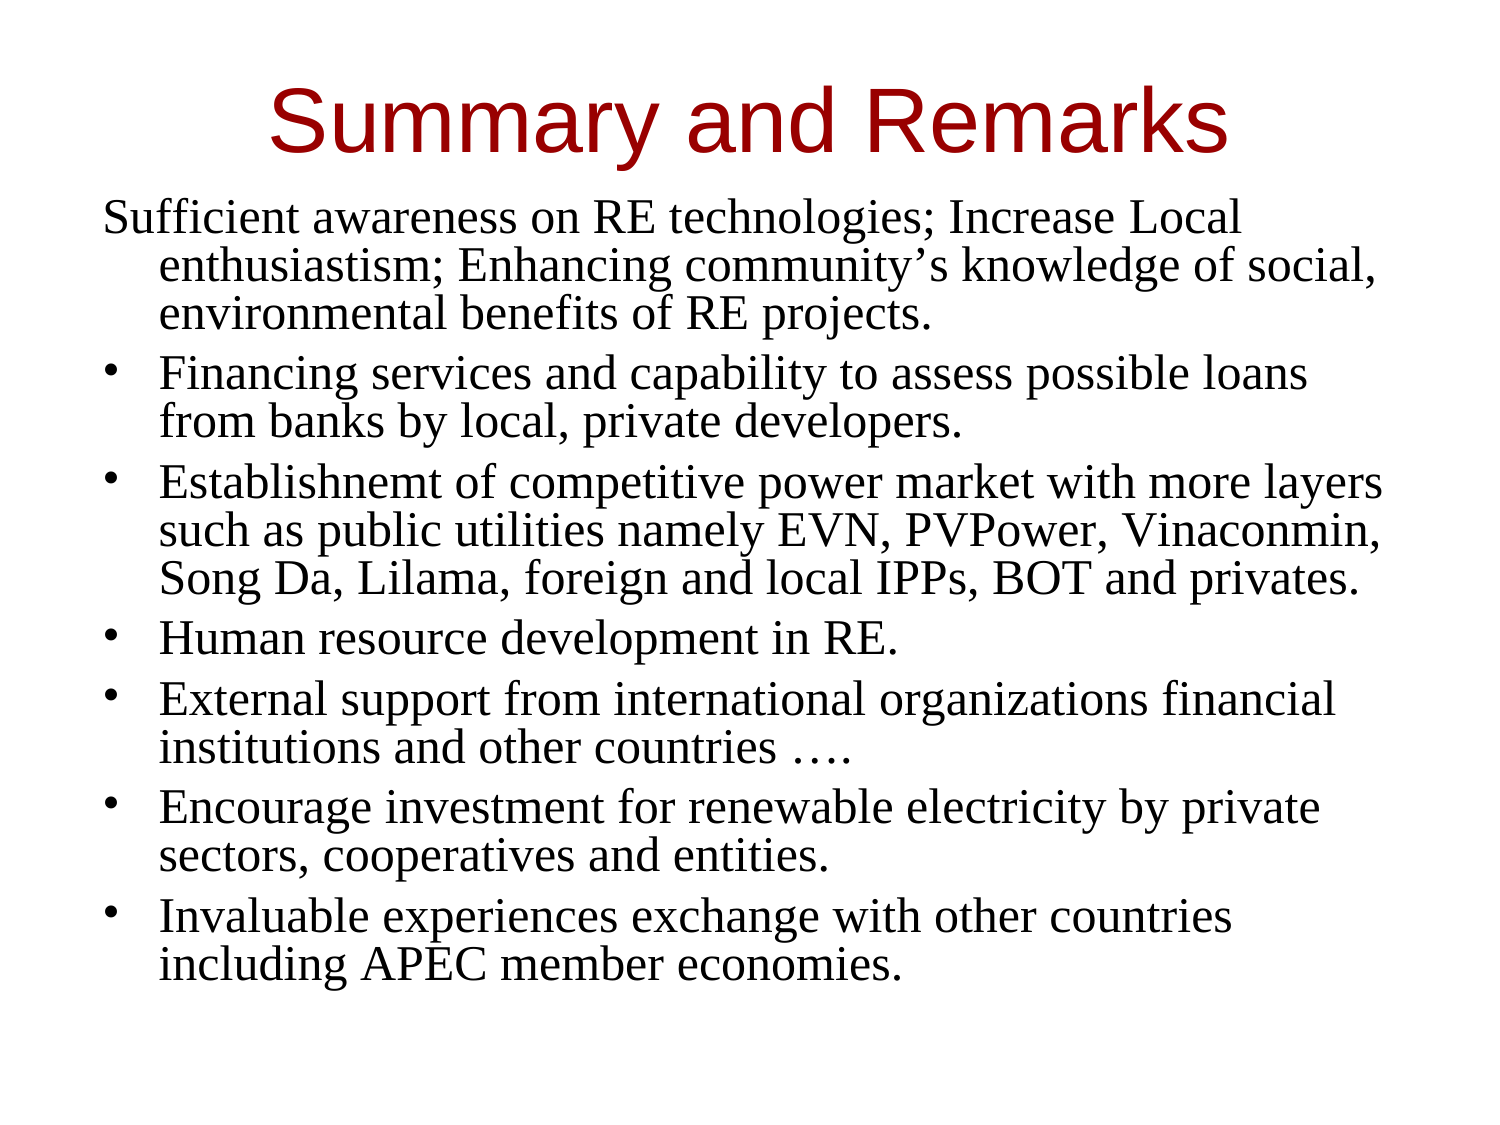

# Summary and Remarks
Sufficient awareness on RE technologies; Increase Local enthusiastism; Enhancing community’s knowledge of social, environmental benefits of RE projects.
Financing services and capability to assess possible loans from banks by local, private developers.
Establishnemt of competitive power market with more layers such as public utilities namely EVN, PVPower, Vinaconmin, Song Da, Lilama, foreign and local IPPs, BOT and privates.
Human resource development in RE.
External support from international organizations financial institutions and other countries ….
Encourage investment for renewable electricity by private sectors, cooperatives and entities.
Invaluable experiences exchange with other countries including APEC member economies.